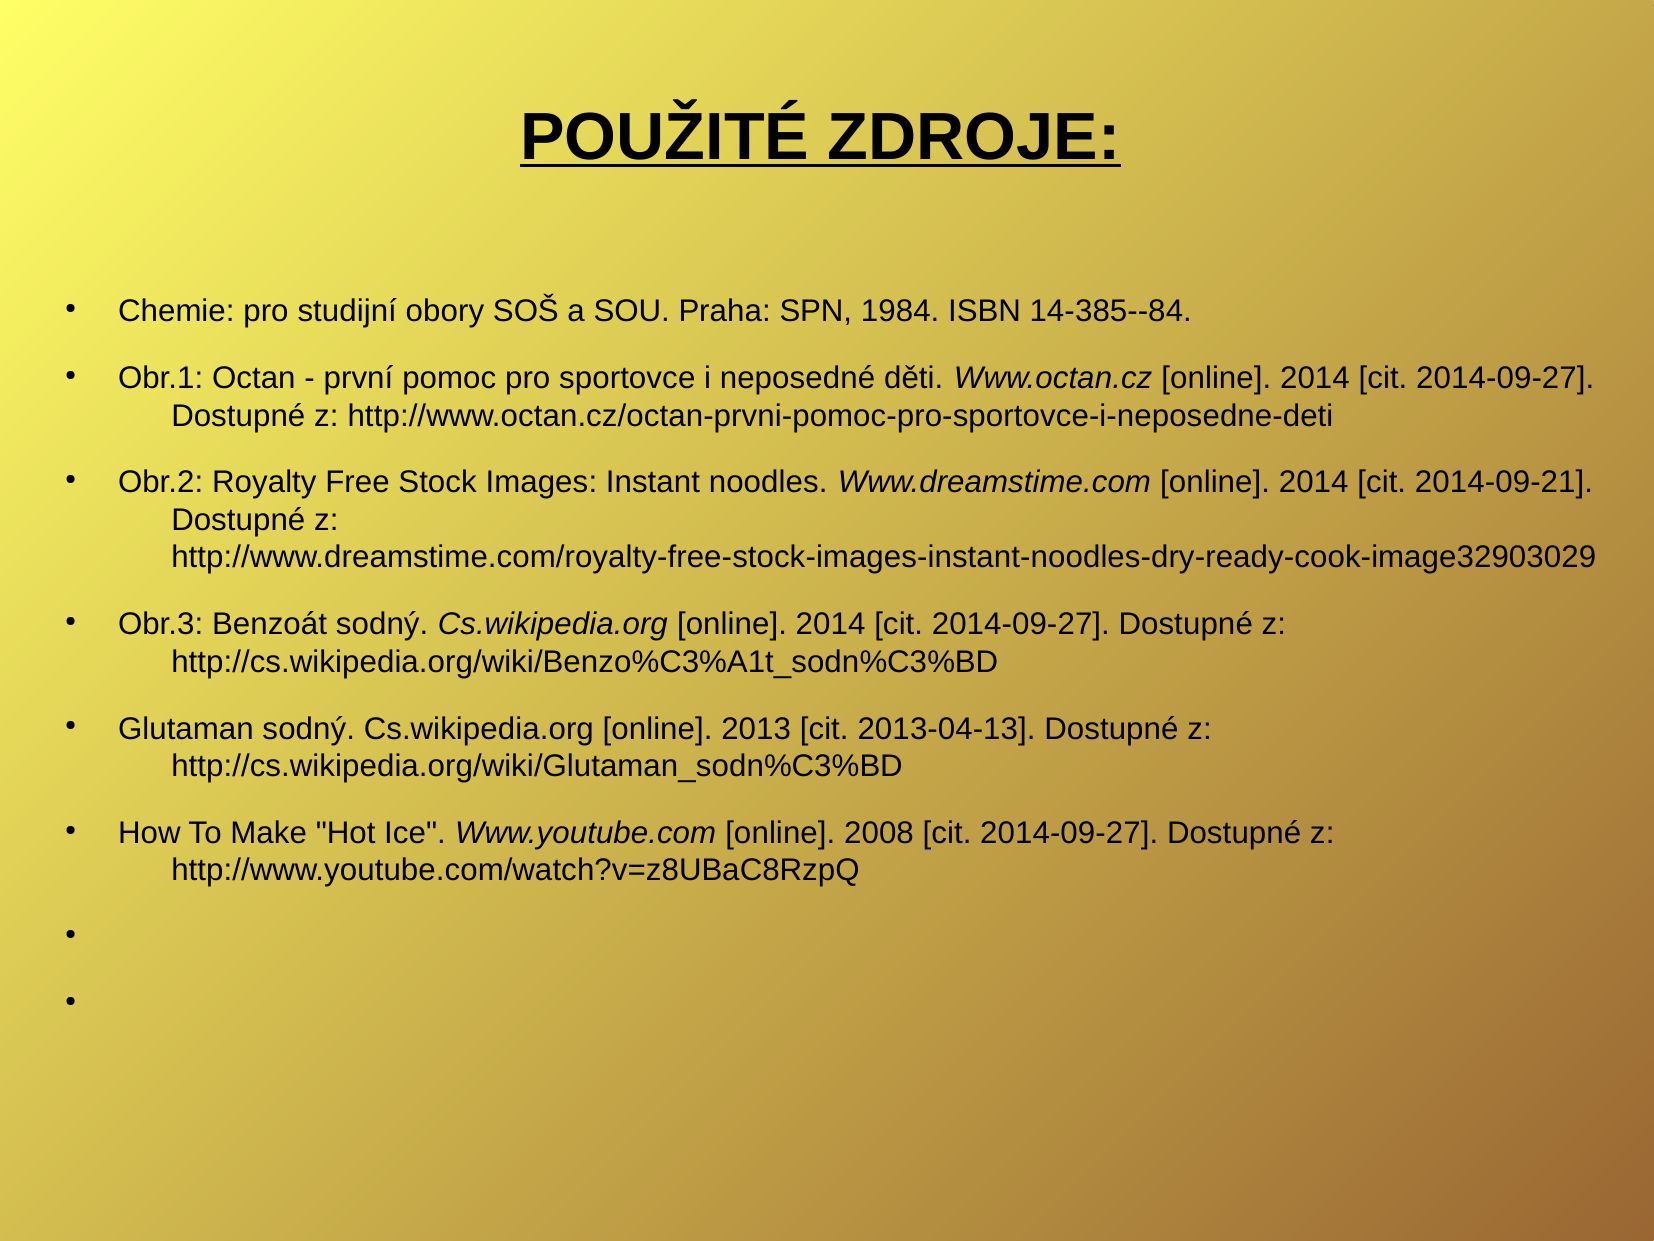

# POUŽITÉ ZDROJE:
Chemie: pro studijní obory SOŠ a SOU. Praha: SPN, 1984. ISBN 14-385--84.
Obr.1: Octan - první pomoc pro sportovce i neposedné děti. Www.octan.cz [online]. 2014 [cit. 2014-09-27]. Dostupné z: http://www.octan.cz/octan-prvni-pomoc-pro-sportovce-i-neposedne-deti
Obr.2: Royalty Free Stock Images: Instant noodles. Www.dreamstime.com [online]. 2014 [cit. 2014-09-21]. Dostupné z: http://www.dreamstime.com/royalty-free-stock-images-instant-noodles-dry-ready-cook-image32903029
Obr.3: Benzoát sodný. Cs.wikipedia.org [online]. 2014 [cit. 2014-09-27]. Dostupné z: http://cs.wikipedia.org/wiki/Benzo%C3%A1t_sodn%C3%BD
Glutaman sodný. Cs.wikipedia.org [online]. 2013 [cit. 2013-04-13]. Dostupné z: http://cs.wikipedia.org/wiki/Glutaman_sodn%C3%BD
How To Make "Hot Ice". Www.youtube.com [online]. 2008 [cit. 2014-09-27]. Dostupné z: http://www.youtube.com/watch?v=z8UBaC8RzpQ